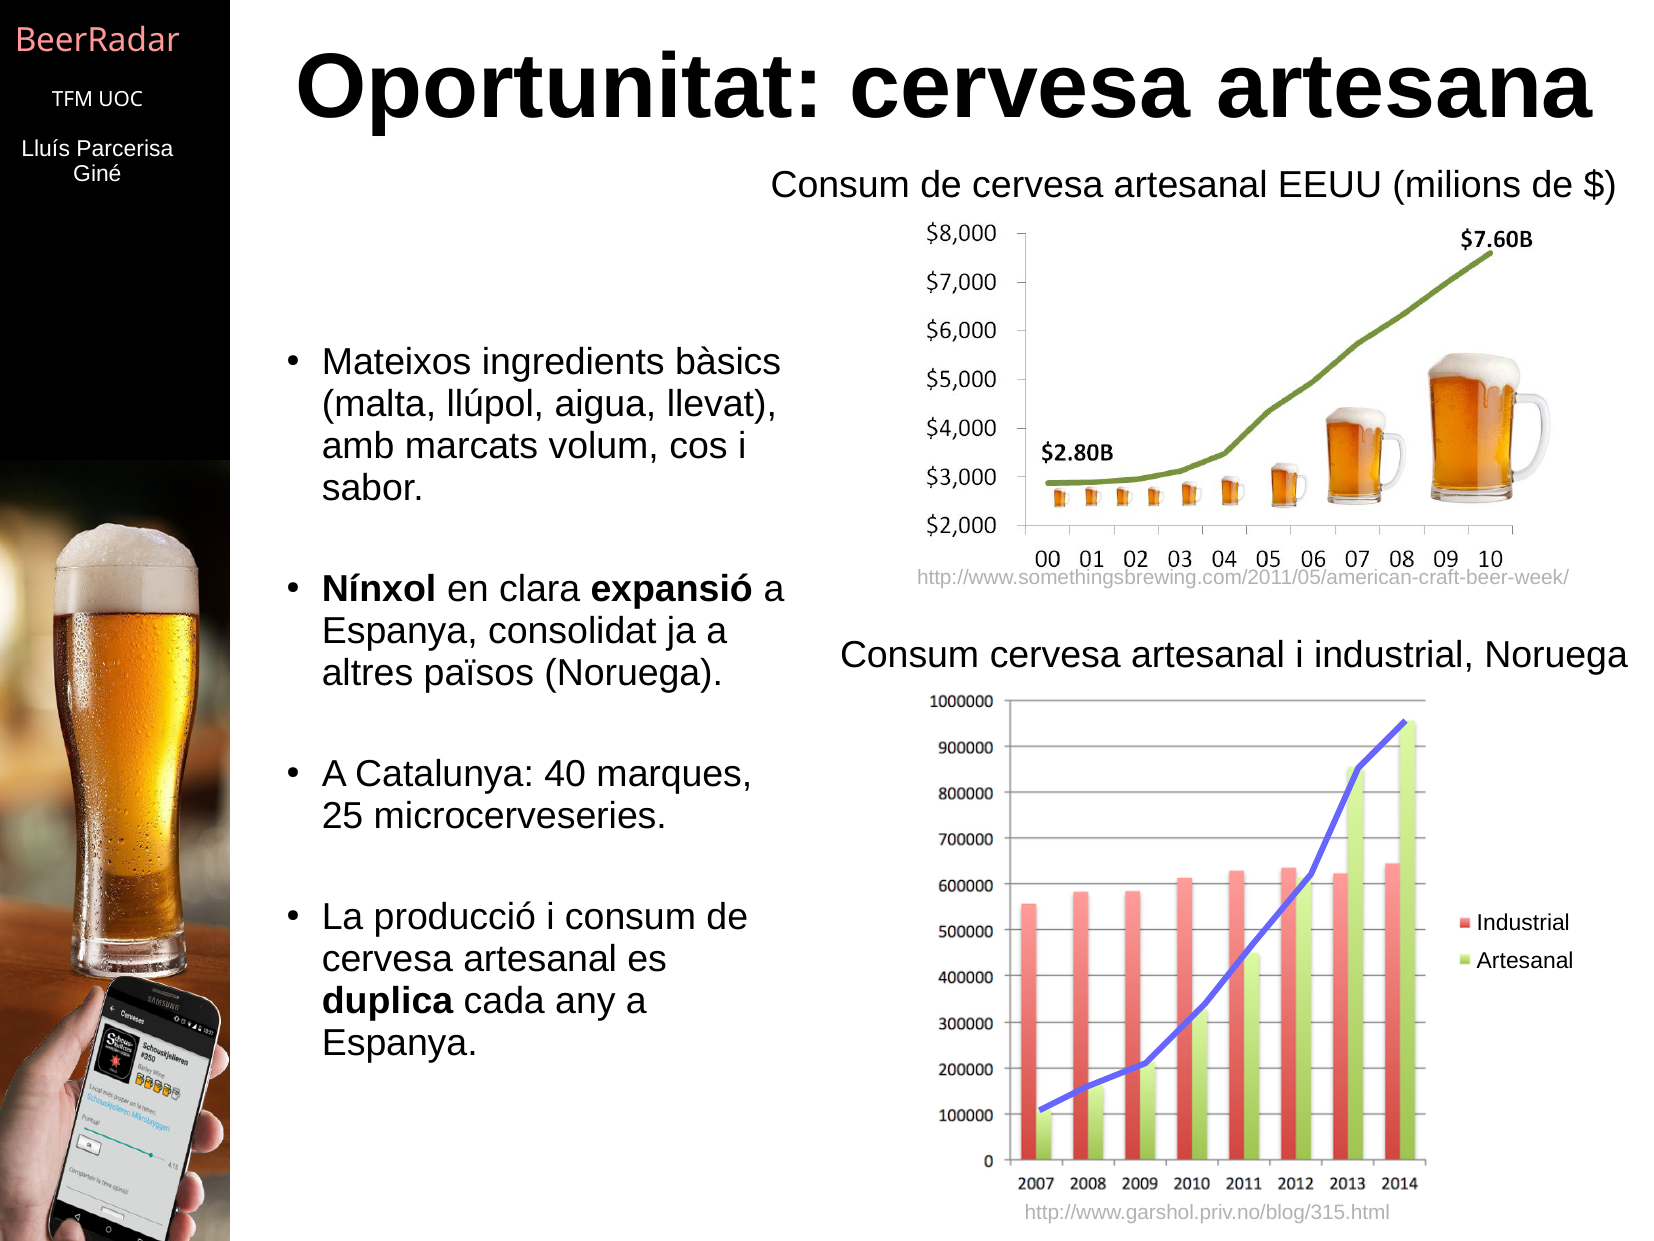

# Oportunitat: cervesa artesana
Consum de cervesa artesanal EEUU (milions de $)
Mateixos ingredients bàsics (malta, llúpol, aigua, llevat), amb marcats volum, cos i sabor.
Nínxol en clara expansió a Espanya, consolidat ja a altres països (Noruega).
A Catalunya: 40 marques, 25 microcerveseries.
La producció i consum de cervesa artesanal es duplica cada any a Espanya.
http://www.somethingsbrewing.com/2011/05/american-craft-beer-week/
Consum cervesa artesanal i industrial, Noruega
Industrial
Artesanal
http://www.garshol.priv.no/blog/315.html